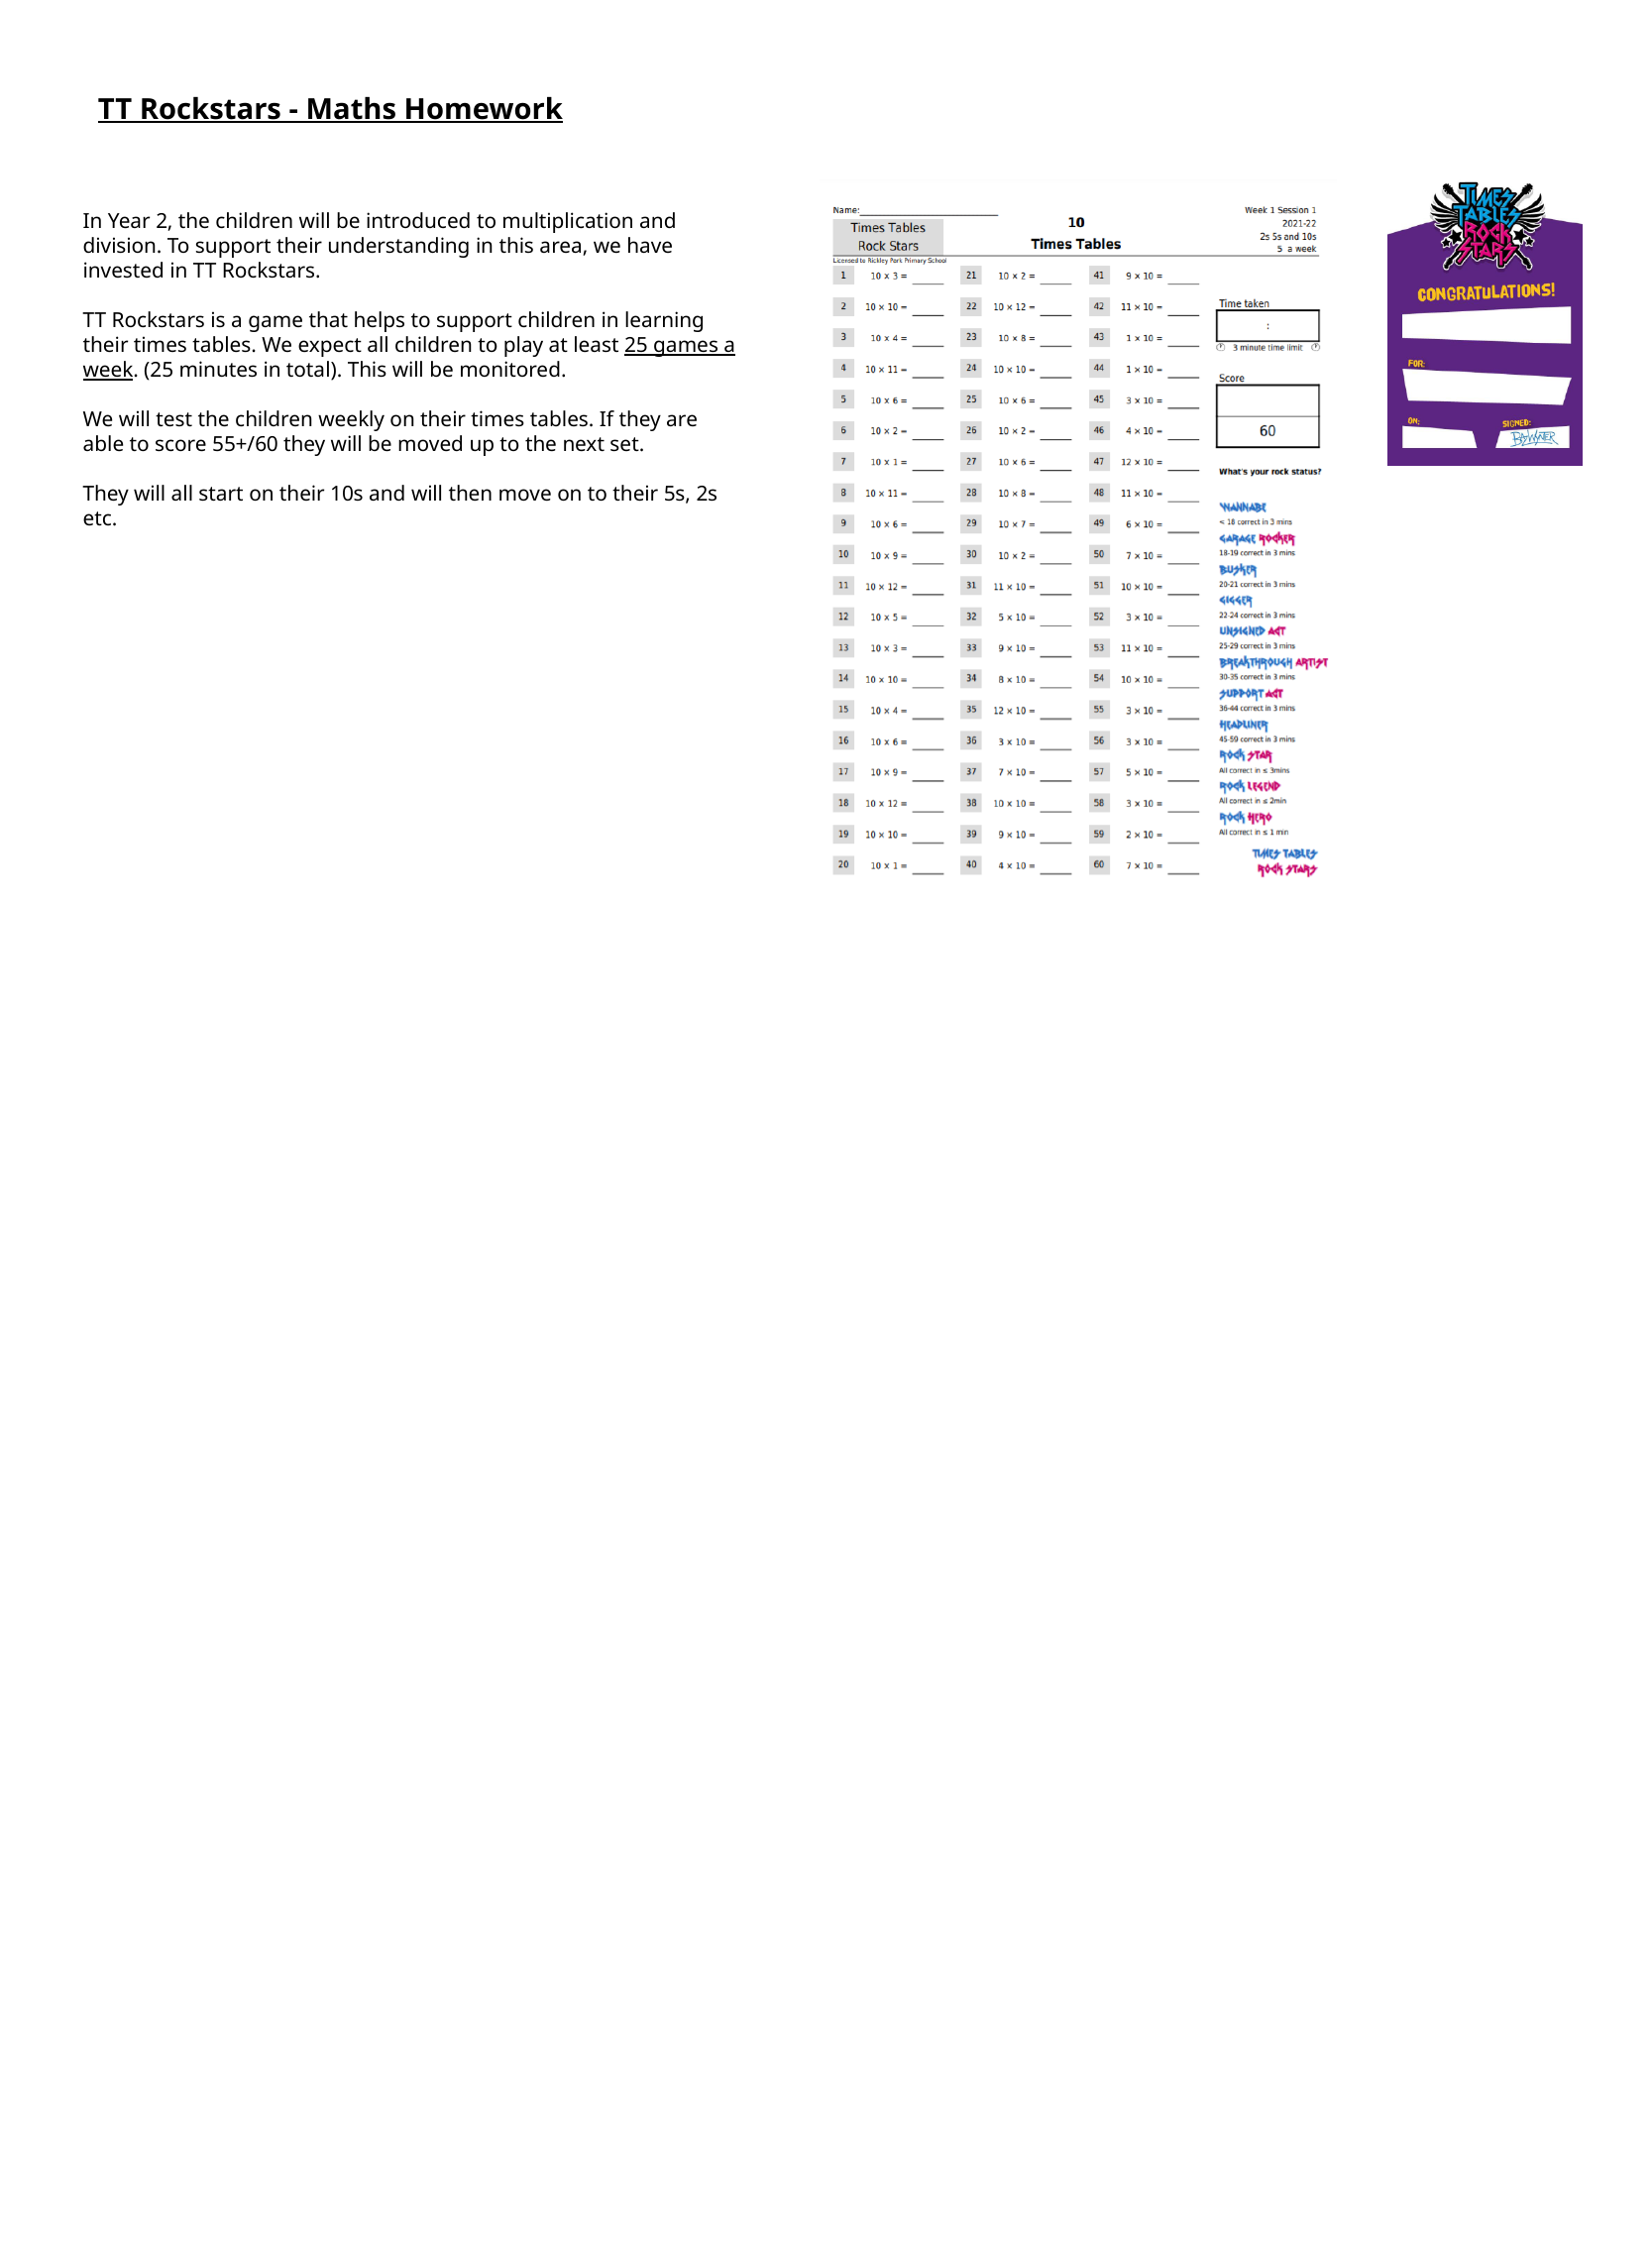

TT Rockstars - Maths Homework
In Year 2, the children will be introduced to  multiplication and division. To support their  understanding in this area, we have  invested in TT Rockstars.
TT Rockstars is a game that helps to  support children in learning their times  tables. We expect all children to play at  least 25 games a week. (25 minutes in total). This will be monitored.
We will test the children weekly on their  times tables. If they are able to score 55 +/60 they will be moved up to the next set.
They will all start on their 10s and will  then move on to their 5s, 2s etc.